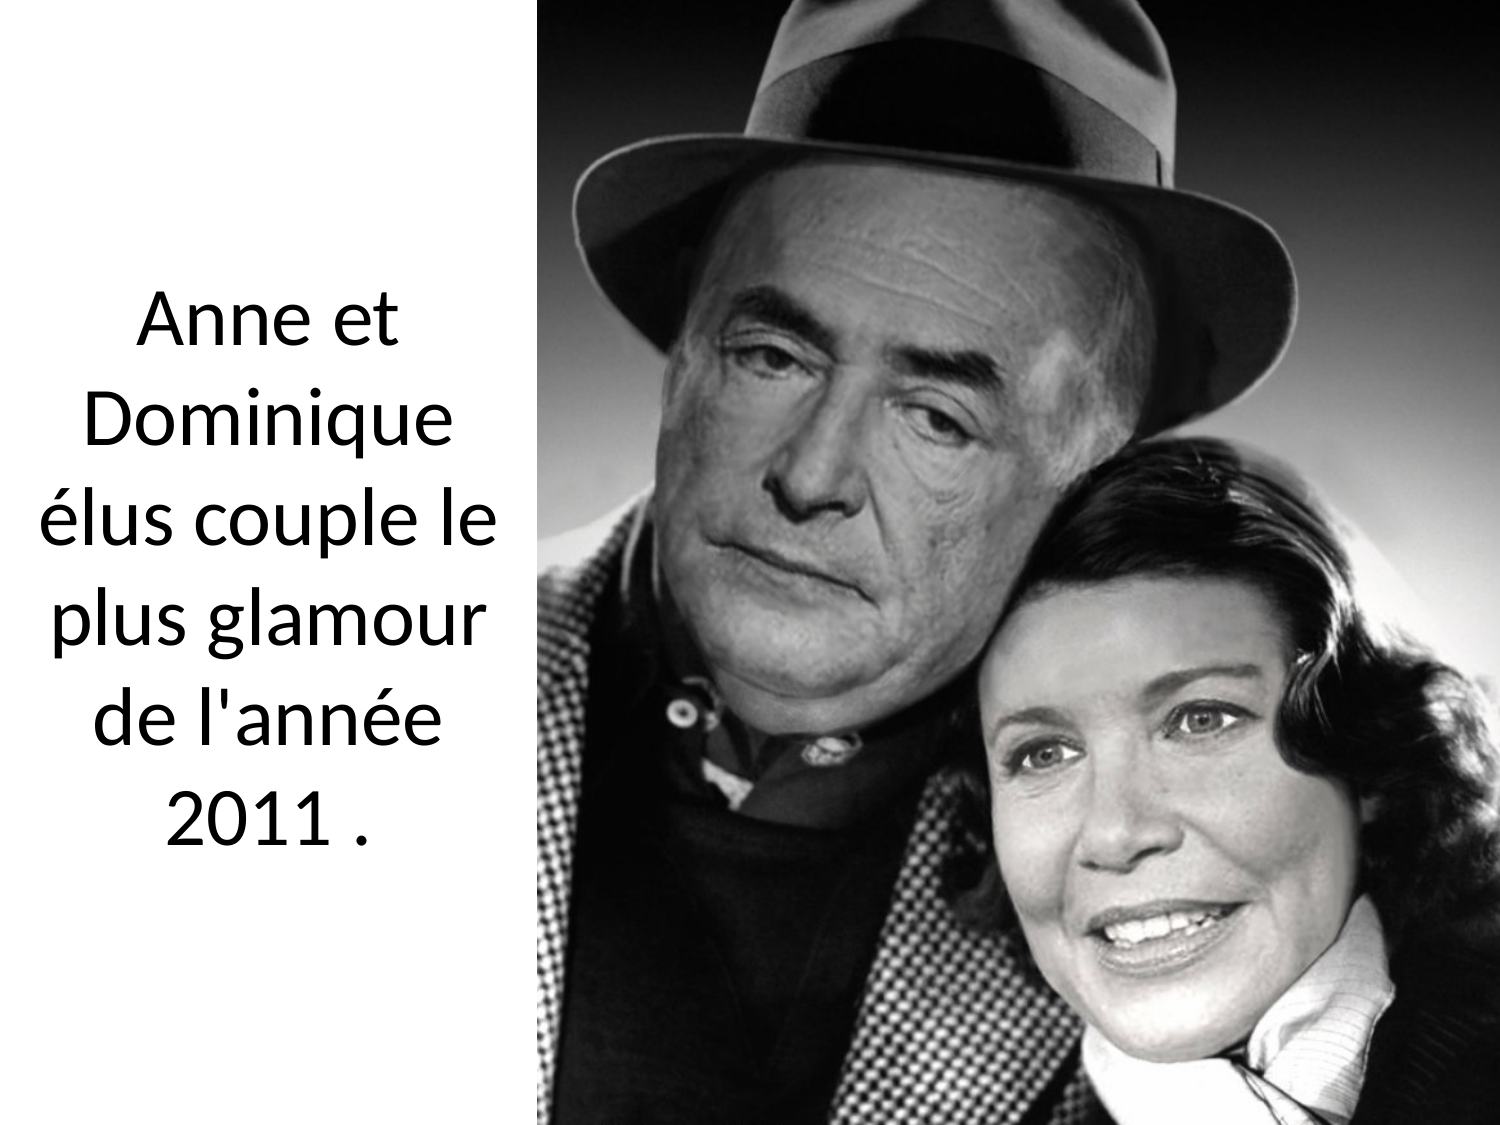

# Anne et Dominique élus couple le plus glamour de l'année 2011 .